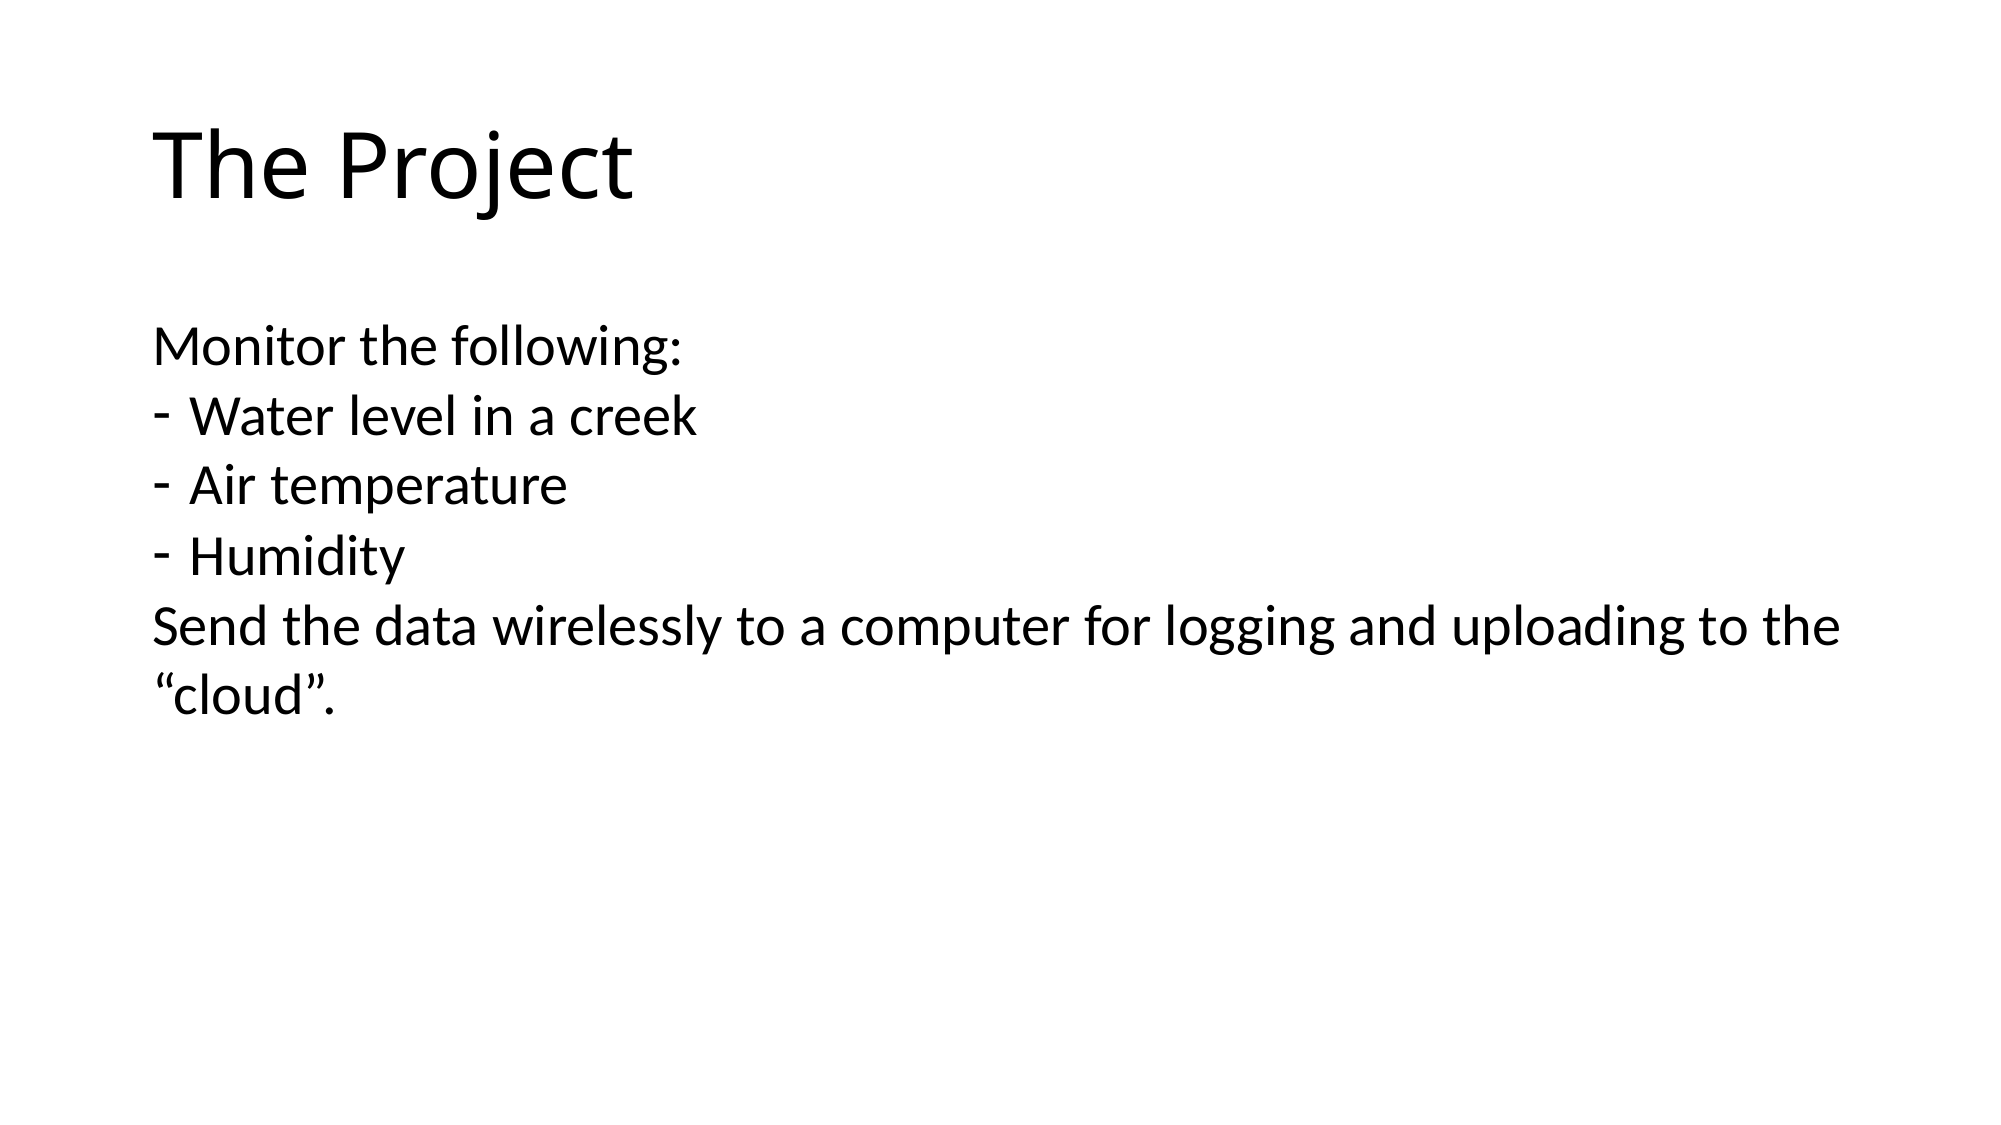

The Project
Monitor the following:
Water level in a creek
Air temperature
Humidity
Send the data wirelessly to a computer for logging and uploading to the “cloud”.